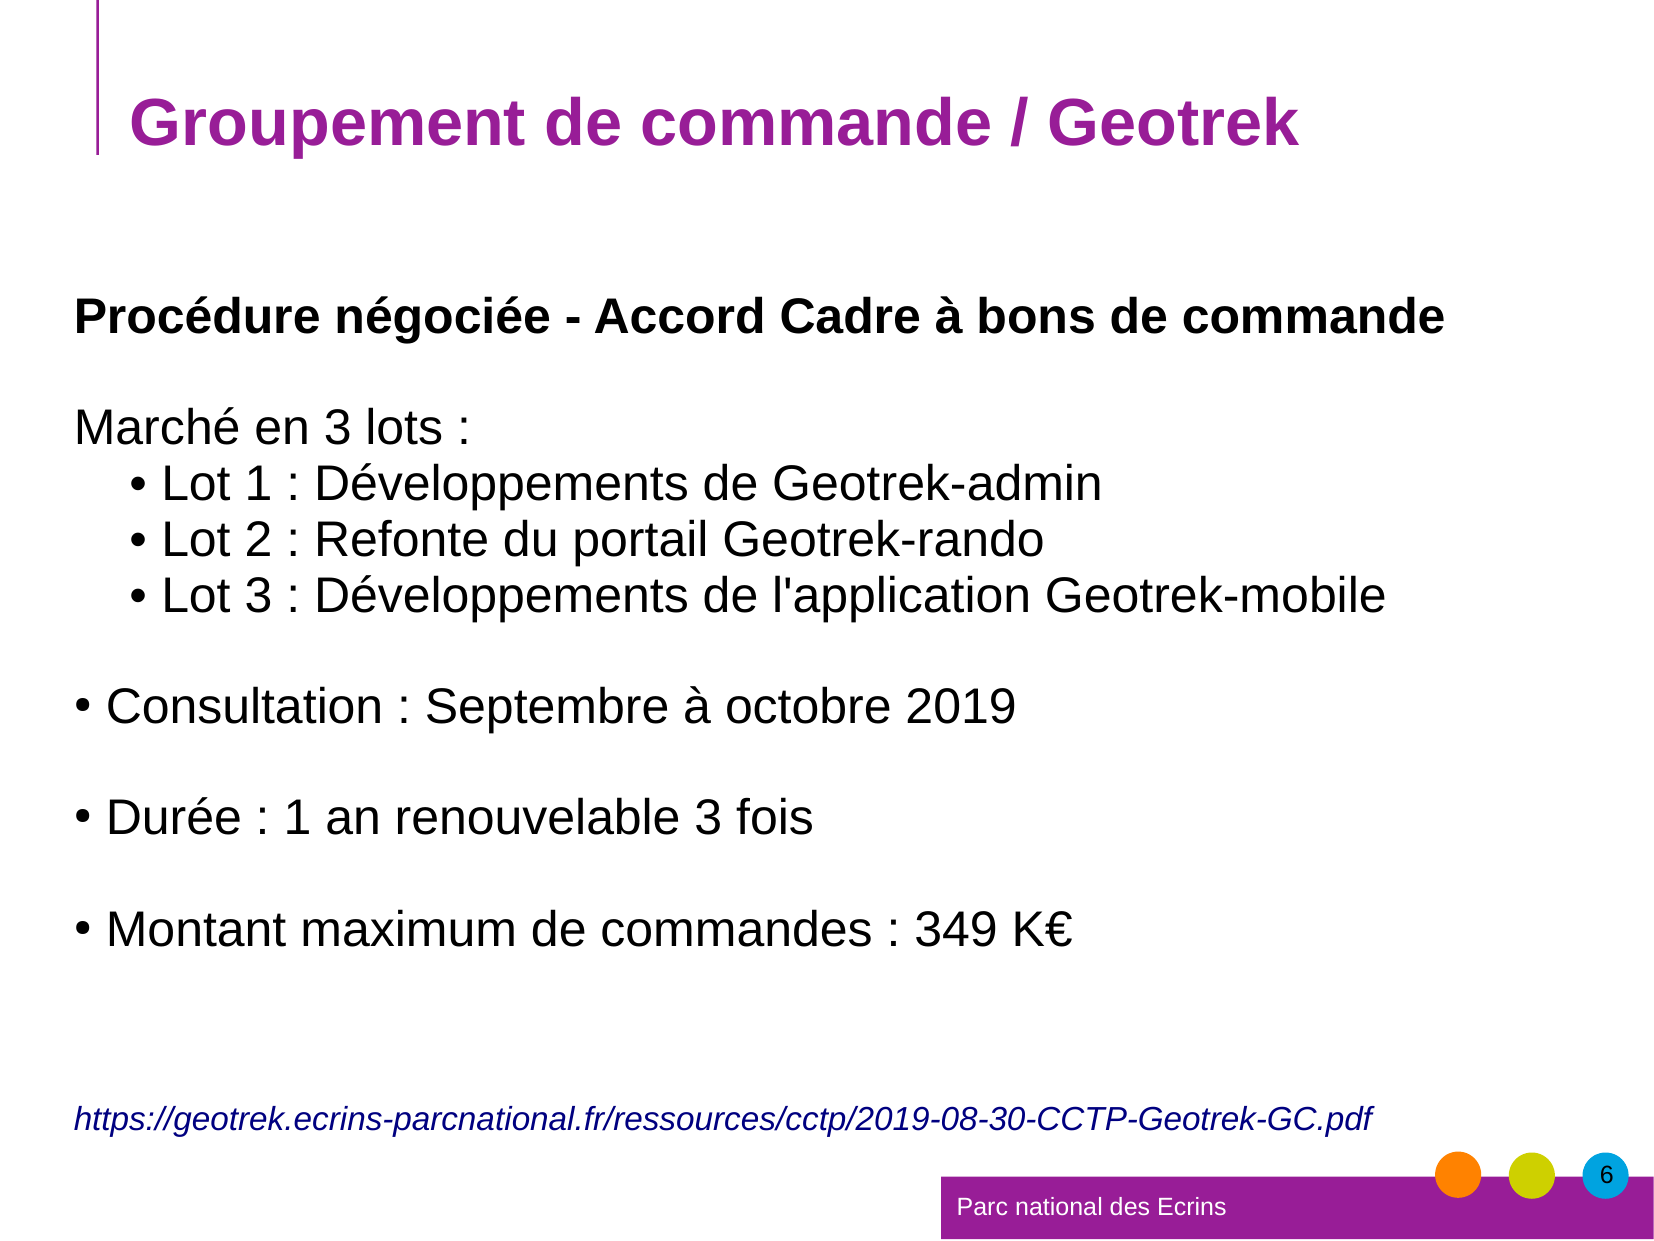

# Groupement de commande / Geotrek
Procédure négociée - Accord Cadre à bons de commande
Marché en 3 lots :
 • Lot 1 : Développements de Geotrek-admin
 • Lot 2 : Refonte du portail Geotrek-rando
 • Lot 3 : Développements de l'application Geotrek-mobile
 Consultation : Septembre à octobre 2019
 Durée : 1 an renouvelable 3 fois
 Montant maximum de commandes : 349 K€
https://geotrek.ecrins-parcnational.fr/ressources/cctp/2019-08-30-CCTP-Geotrek-GC.pdf